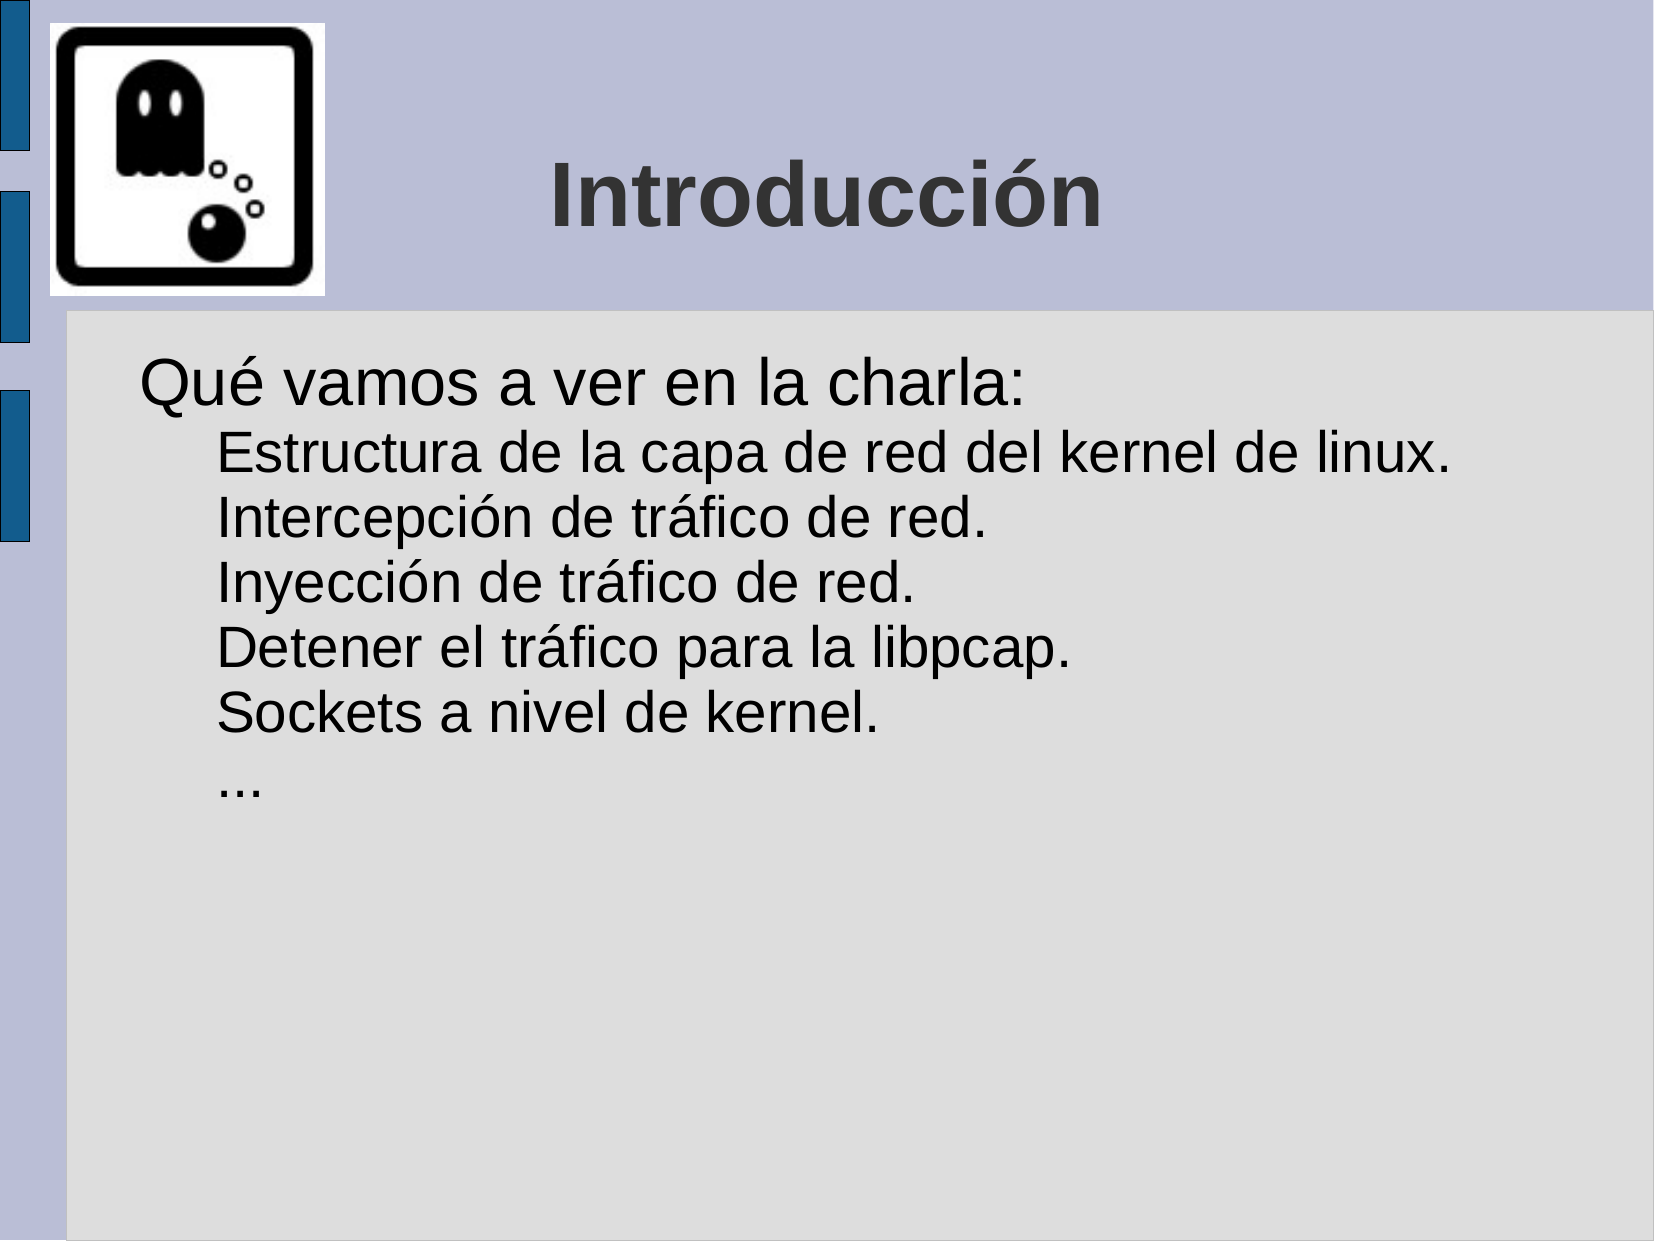

# Introducción
Qué vamos a ver en la charla:
Estructura de la capa de red del kernel de linux.
Intercepción de tráfico de red.
Inyección de tráfico de red.
Detener el tráfico para la libpcap.
Sockets a nivel de kernel.
...